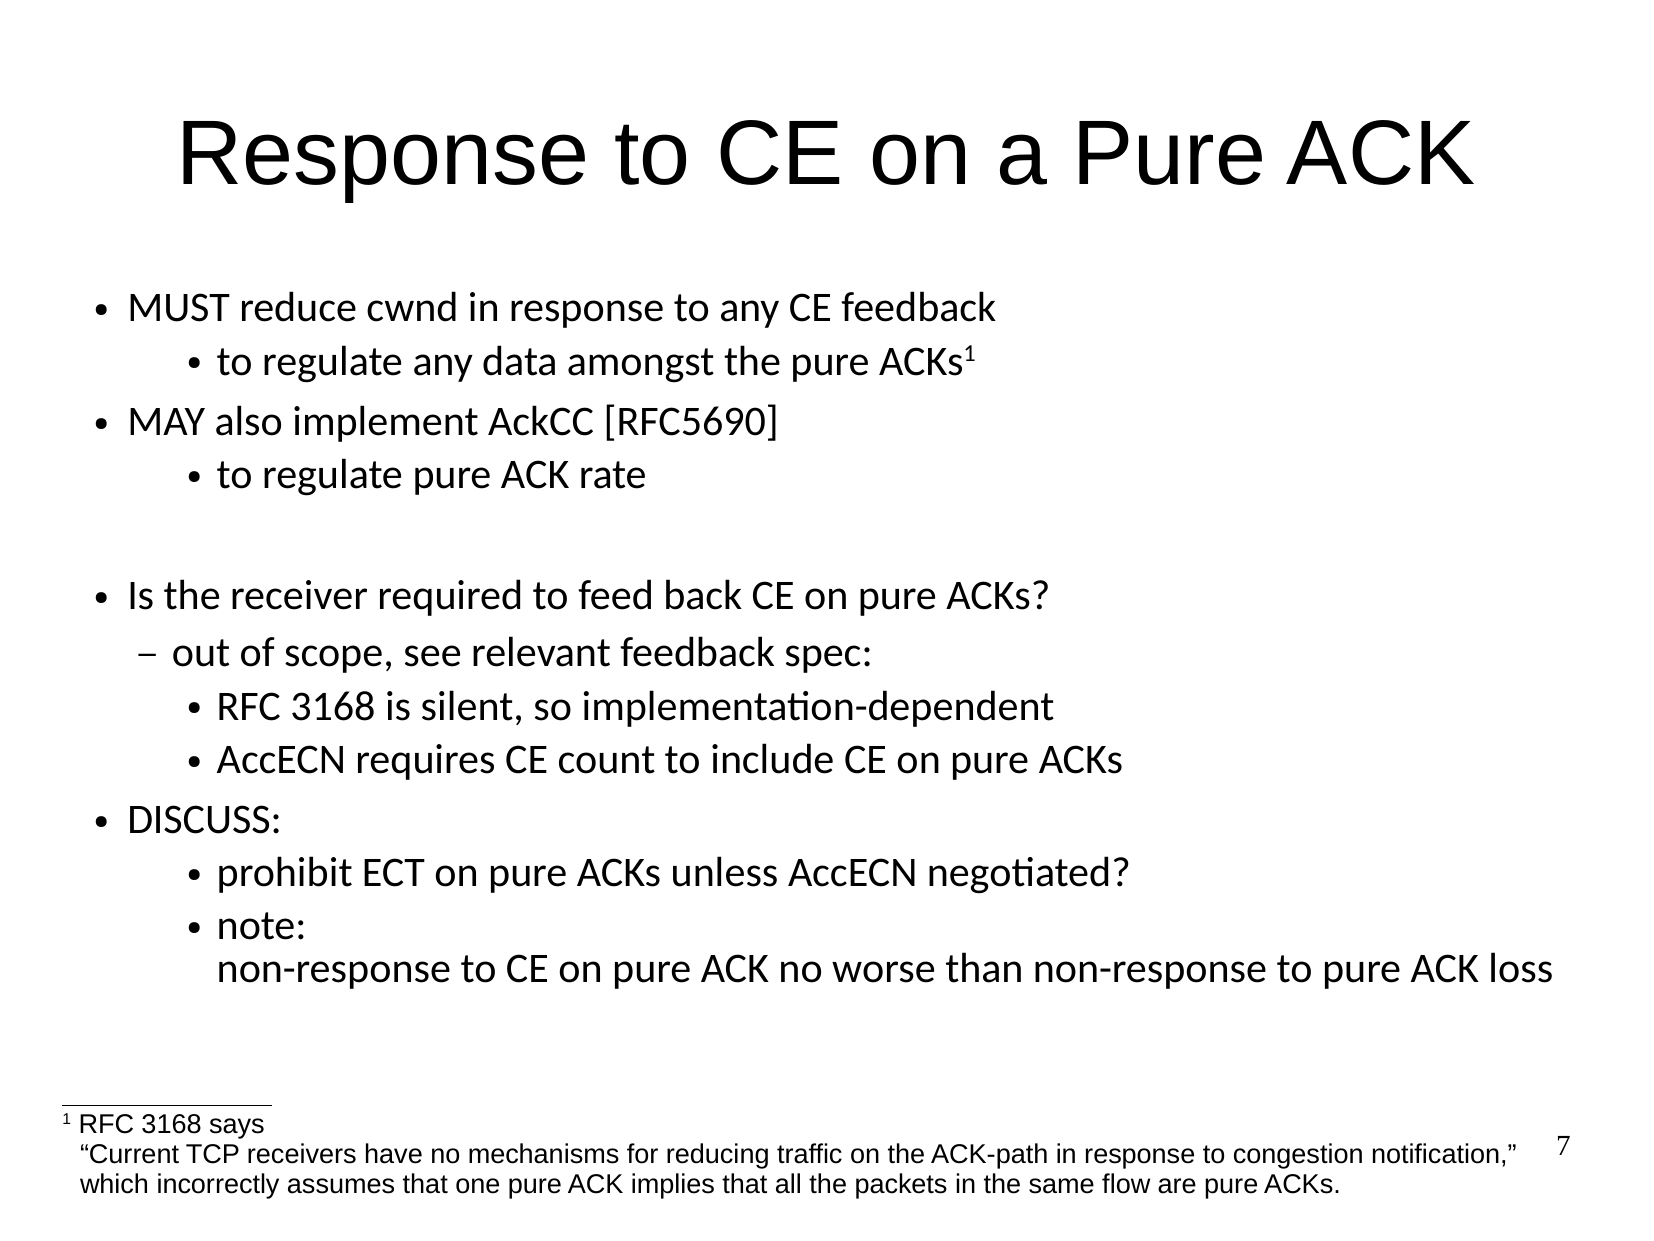

# Response to CE on a Pure ACK
MUST reduce cwnd in response to any CE feedback
to regulate any data amongst the pure ACKs1
MAY also implement AckCC [RFC5690]
to regulate pure ACK rate
Is the receiver required to feed back CE on pure ACKs?
out of scope, see relevant feedback spec:
RFC 3168 is silent, so implementation-dependent
AccECN requires CE count to include CE on pure ACKs
DISCUSS:
prohibit ECT on pure ACKs unless AccECN negotiated?
note:
non-response to CE on pure ACK no worse than non-response to pure ACK loss
1 RFC 3168 says
“Current TCP receivers have no mechanisms for reducing traffic on the ACK-path in response to congestion notification,”
which incorrectly assumes that one pure ACK implies that all the packets in the same flow are pure ACKs.
7